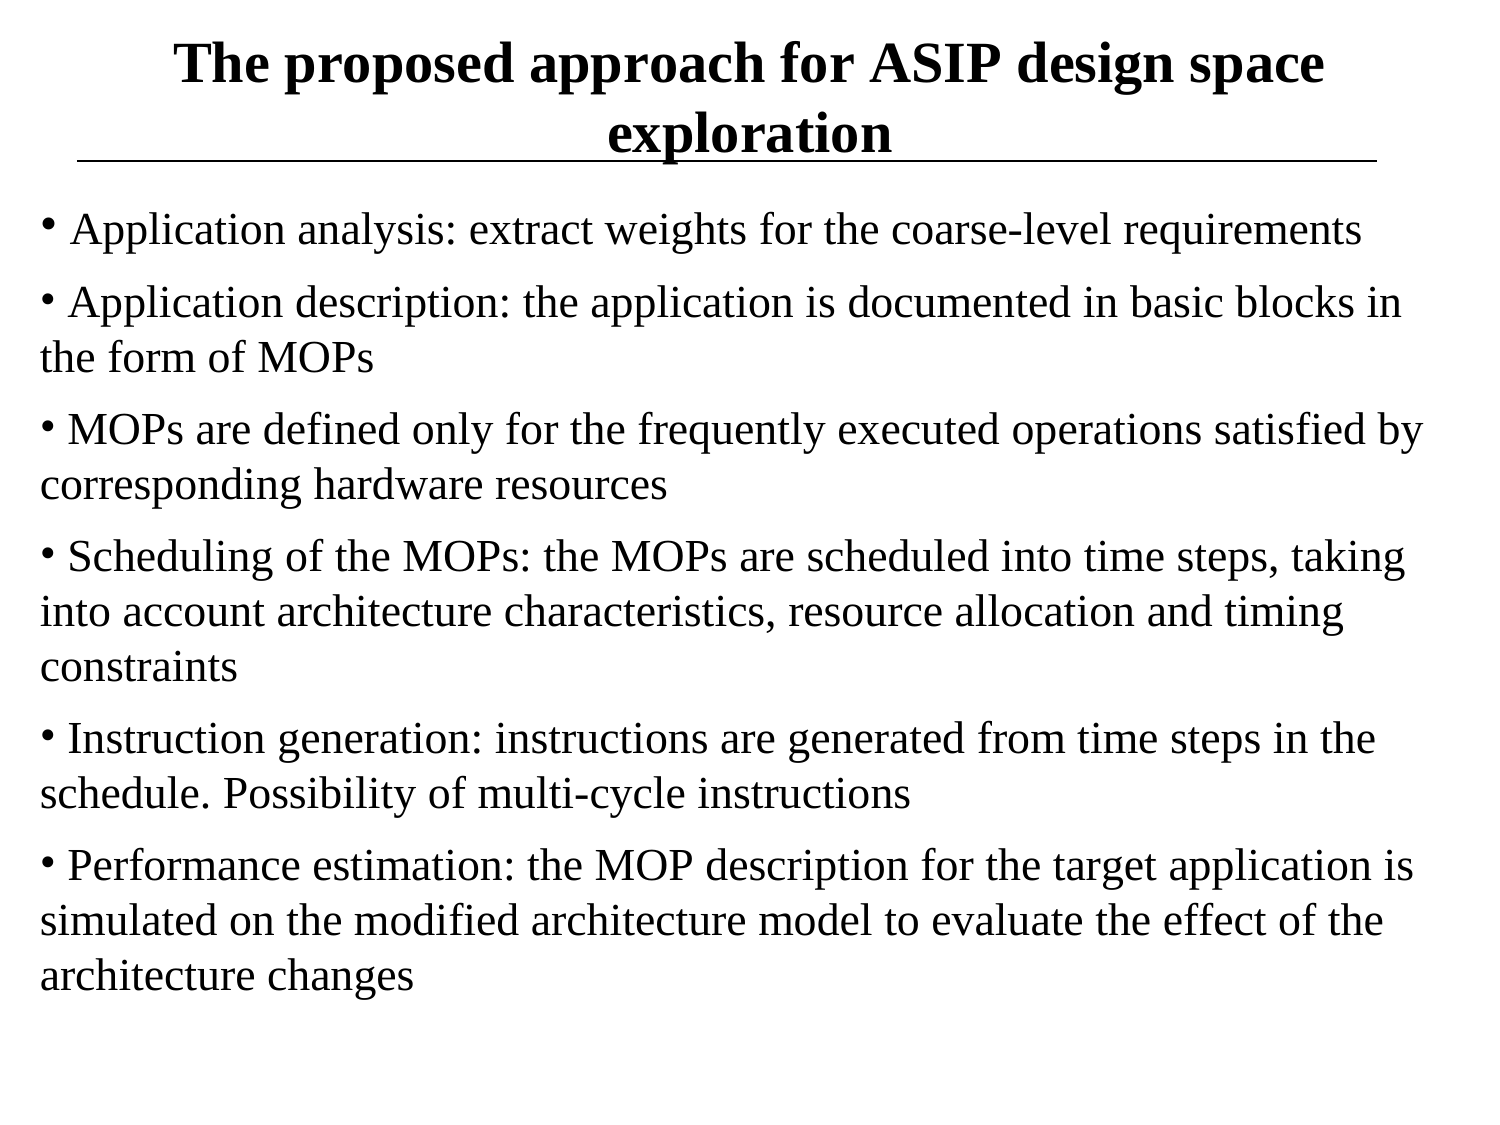

# The proposed approach for ASIP design space exploration
 Application analysis: extract weights for the coarse-level requirements
 Application description: the application is documented in basic blocks in the form of MOPs
 MOPs are defined only for the frequently executed operations satisfied by corresponding hardware resources
 Scheduling of the MOPs: the MOPs are scheduled into time steps, taking into account architecture characteristics, resource allocation and timing constraints
 Instruction generation: instructions are generated from time steps in the schedule. Possibility of multi-cycle instructions
 Performance estimation: the MOP description for the target application is simulated on the modified architecture model to evaluate the effect of the architecture changes